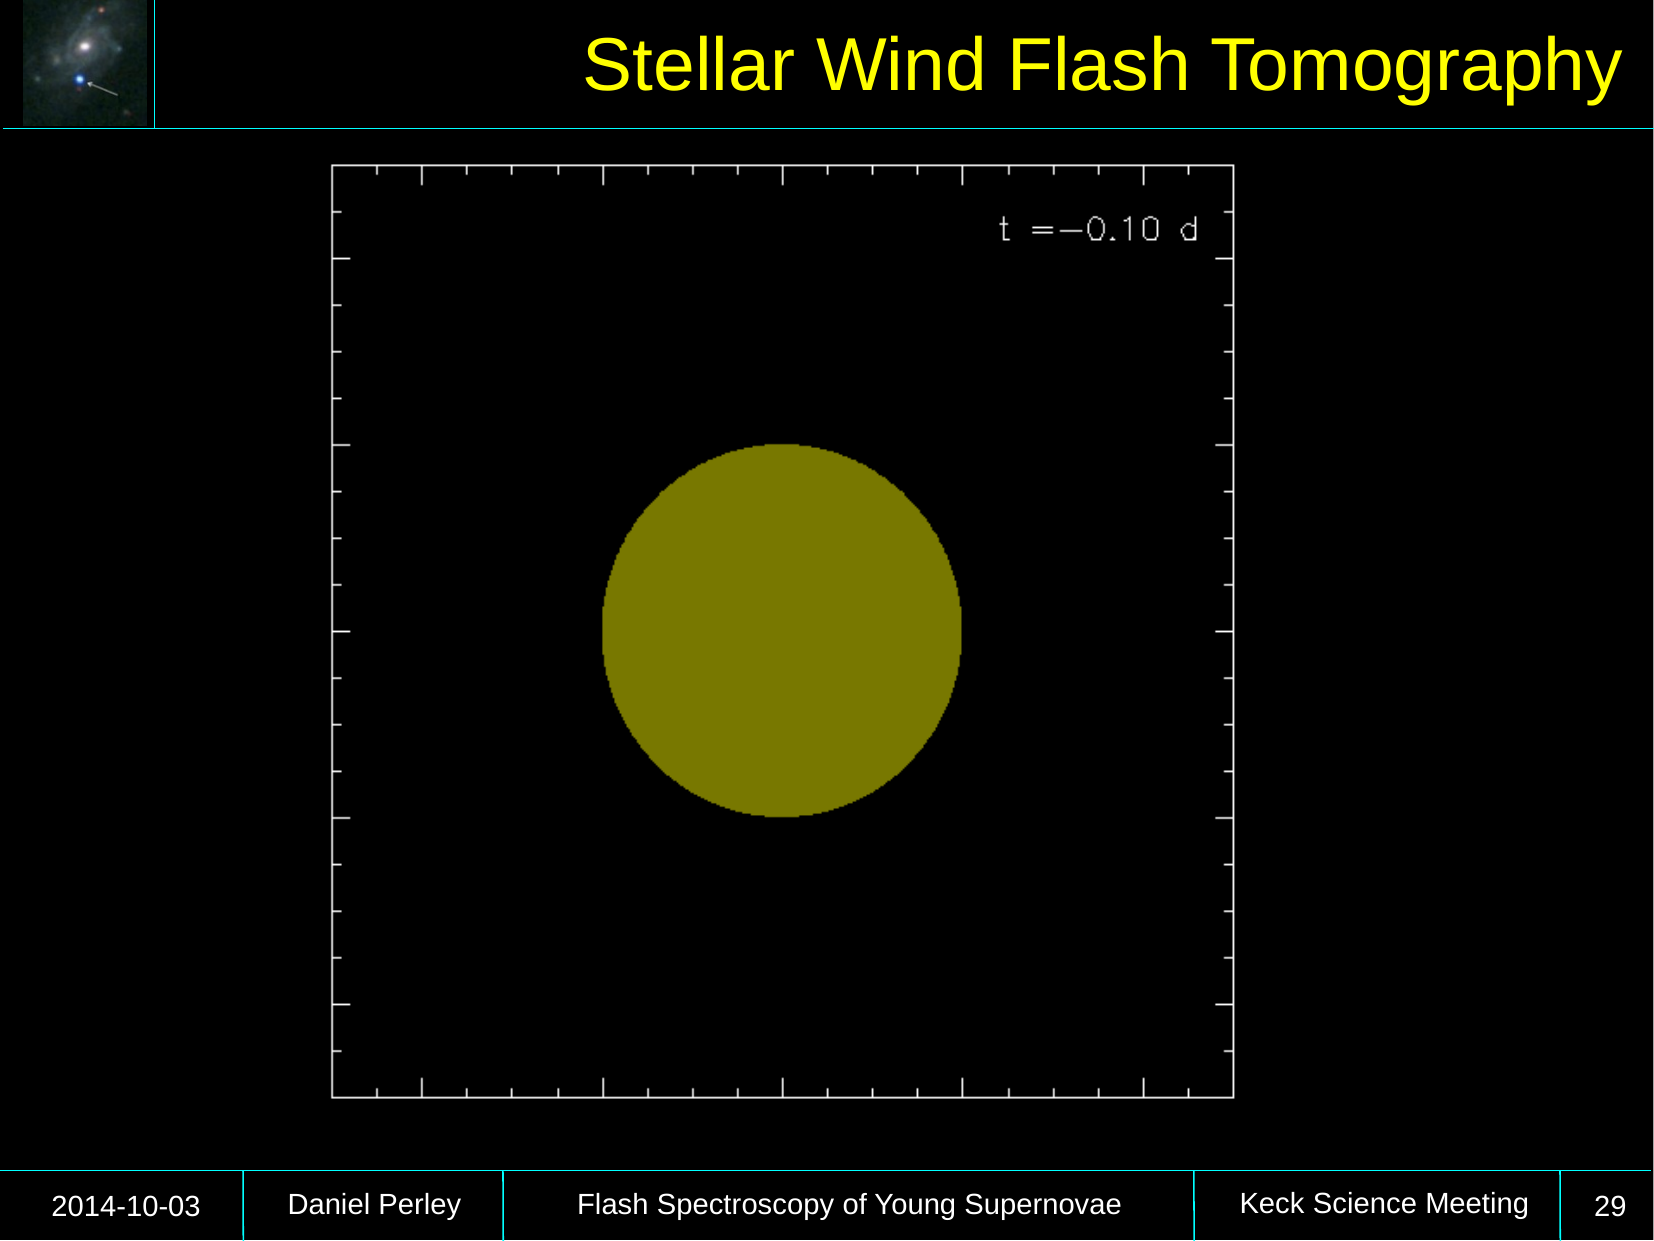

# Stellar Wind Flash Tomography
2014-10-03
29